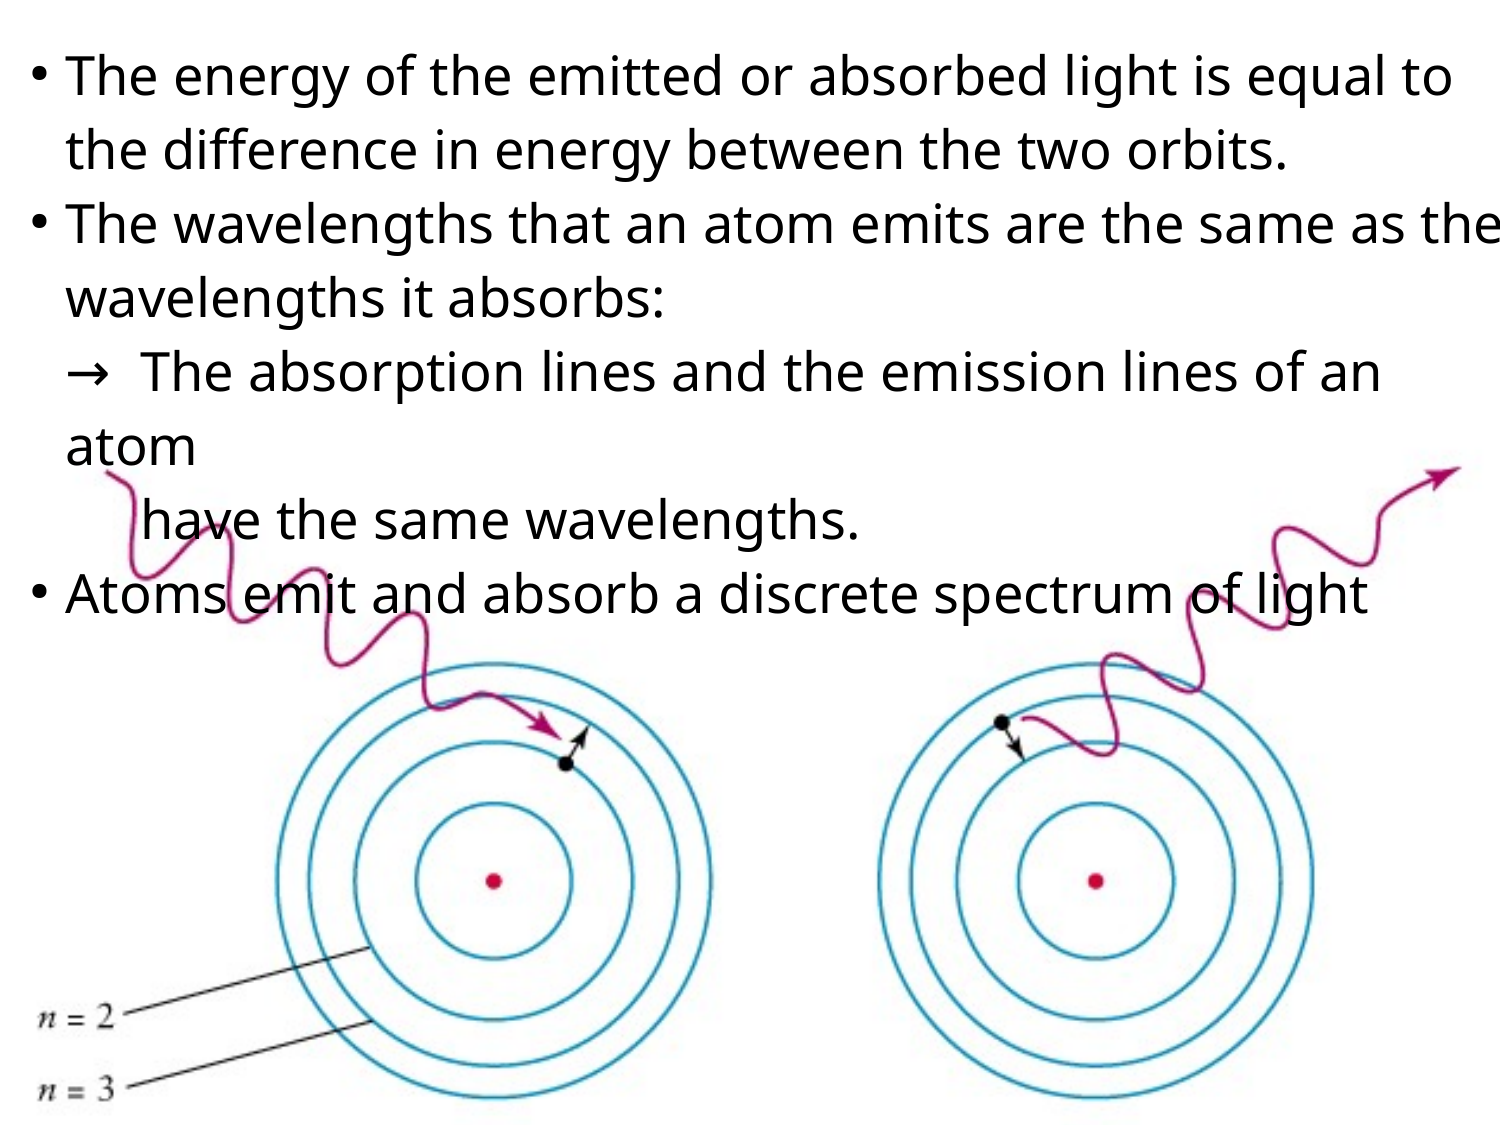

The energy of the emitted or absorbed light is equal to the difference in energy between the two orbits.
The wavelengths that an atom emits are the same as the wavelengths it absorbs:
→	The absorption lines and the emission lines of an atom
	have the same wavelengths.
Atoms emit and absorb a discrete spectrum of light